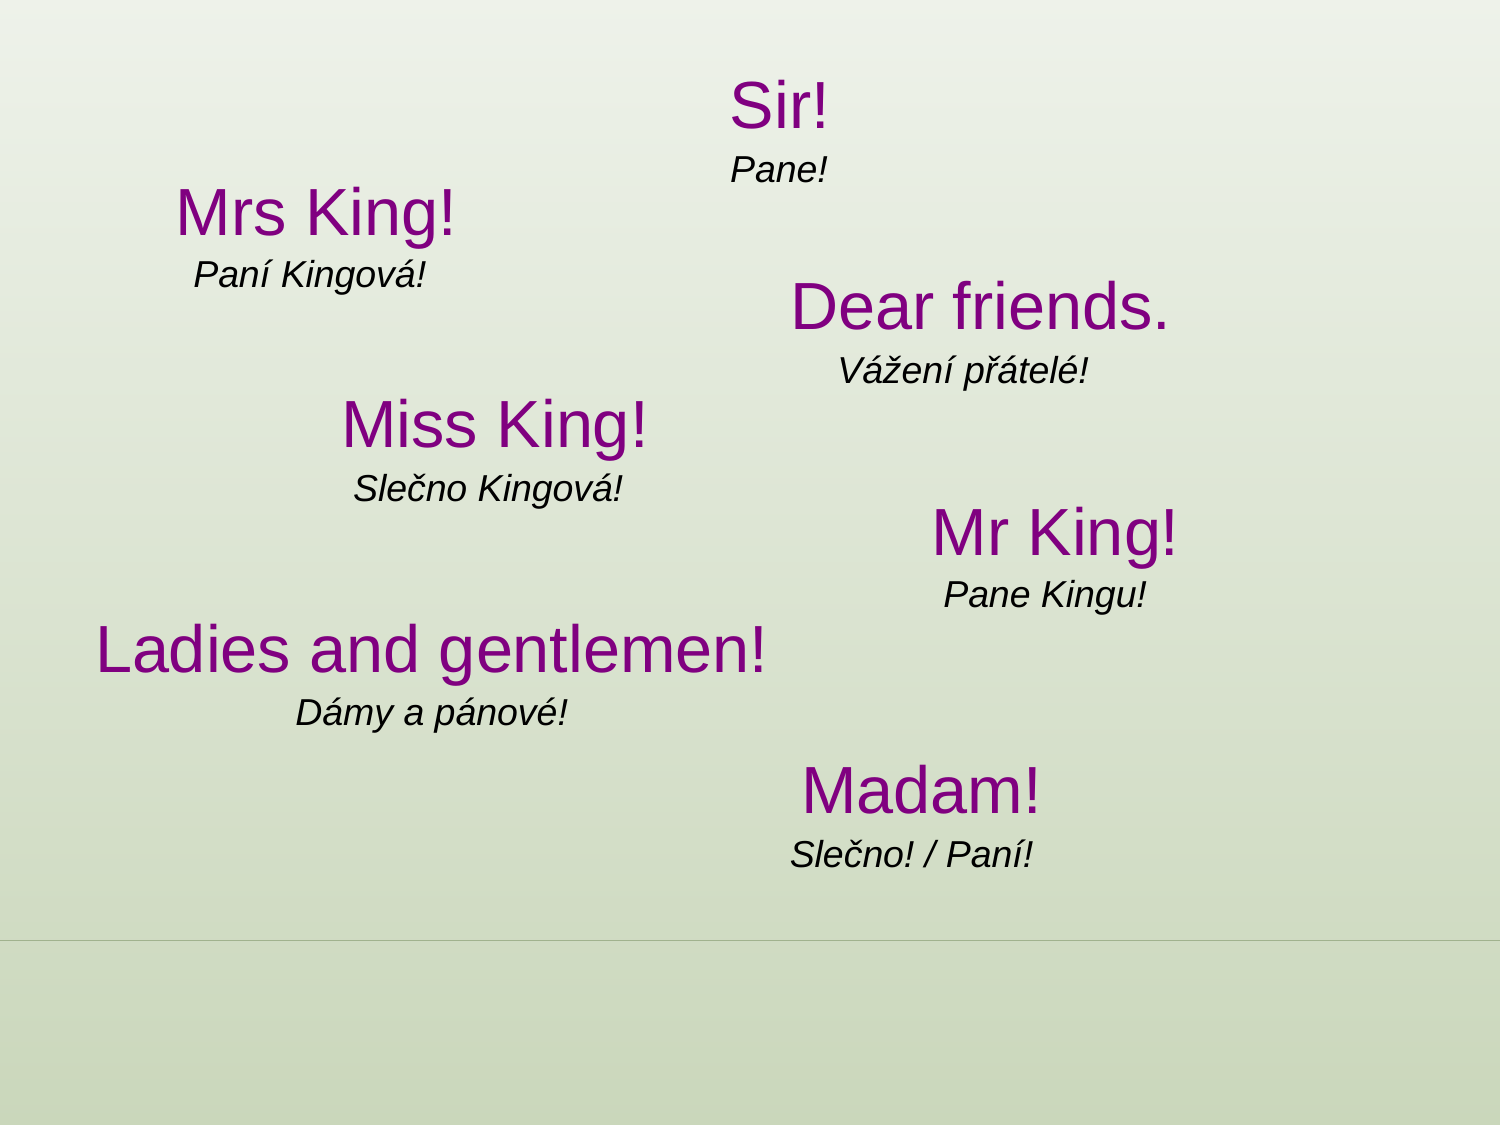

Sir!
Pane!
Mrs King!
Paní Kingová!
Dear friends.
Vážení přátelé!
Miss King!
Slečno Kingová!
Mr King!
Pane Kingu!
Ladies and gentlemen!
Dámy a pánové!
Madam!
Slečno! / Paní!